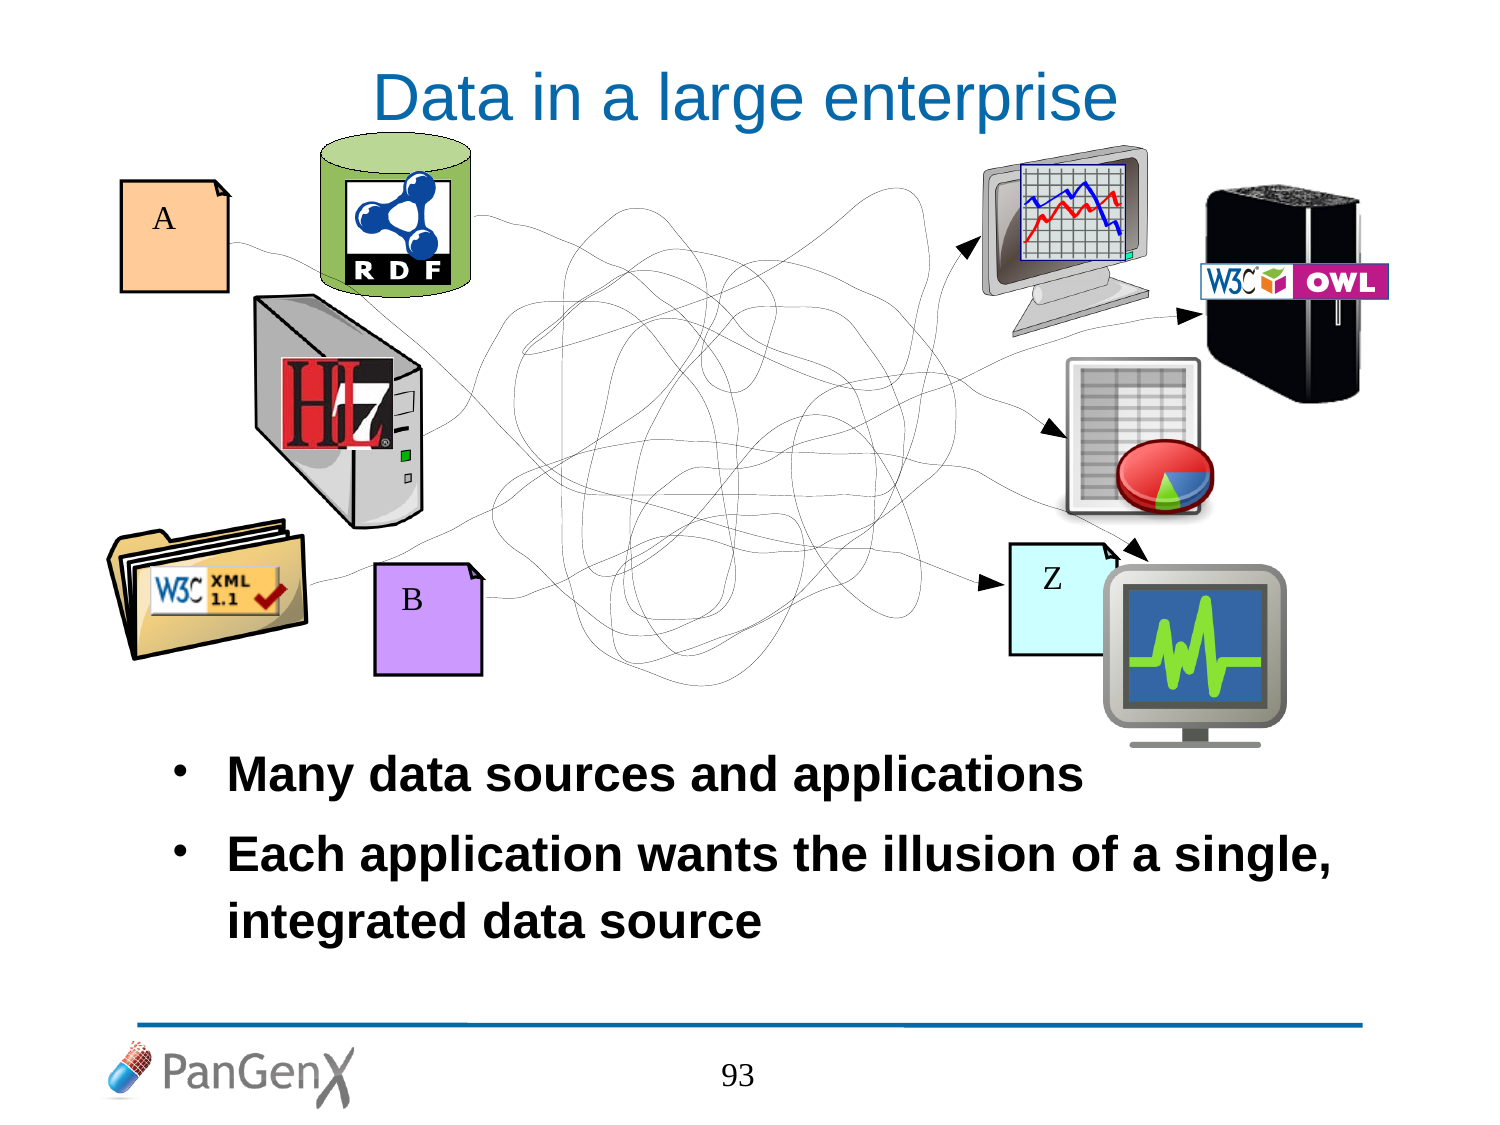

# Data in a large enterprise
X
A
Y
Z
B
Many data sources and applications
Each application wants the illusion of a single, integrated data source
93